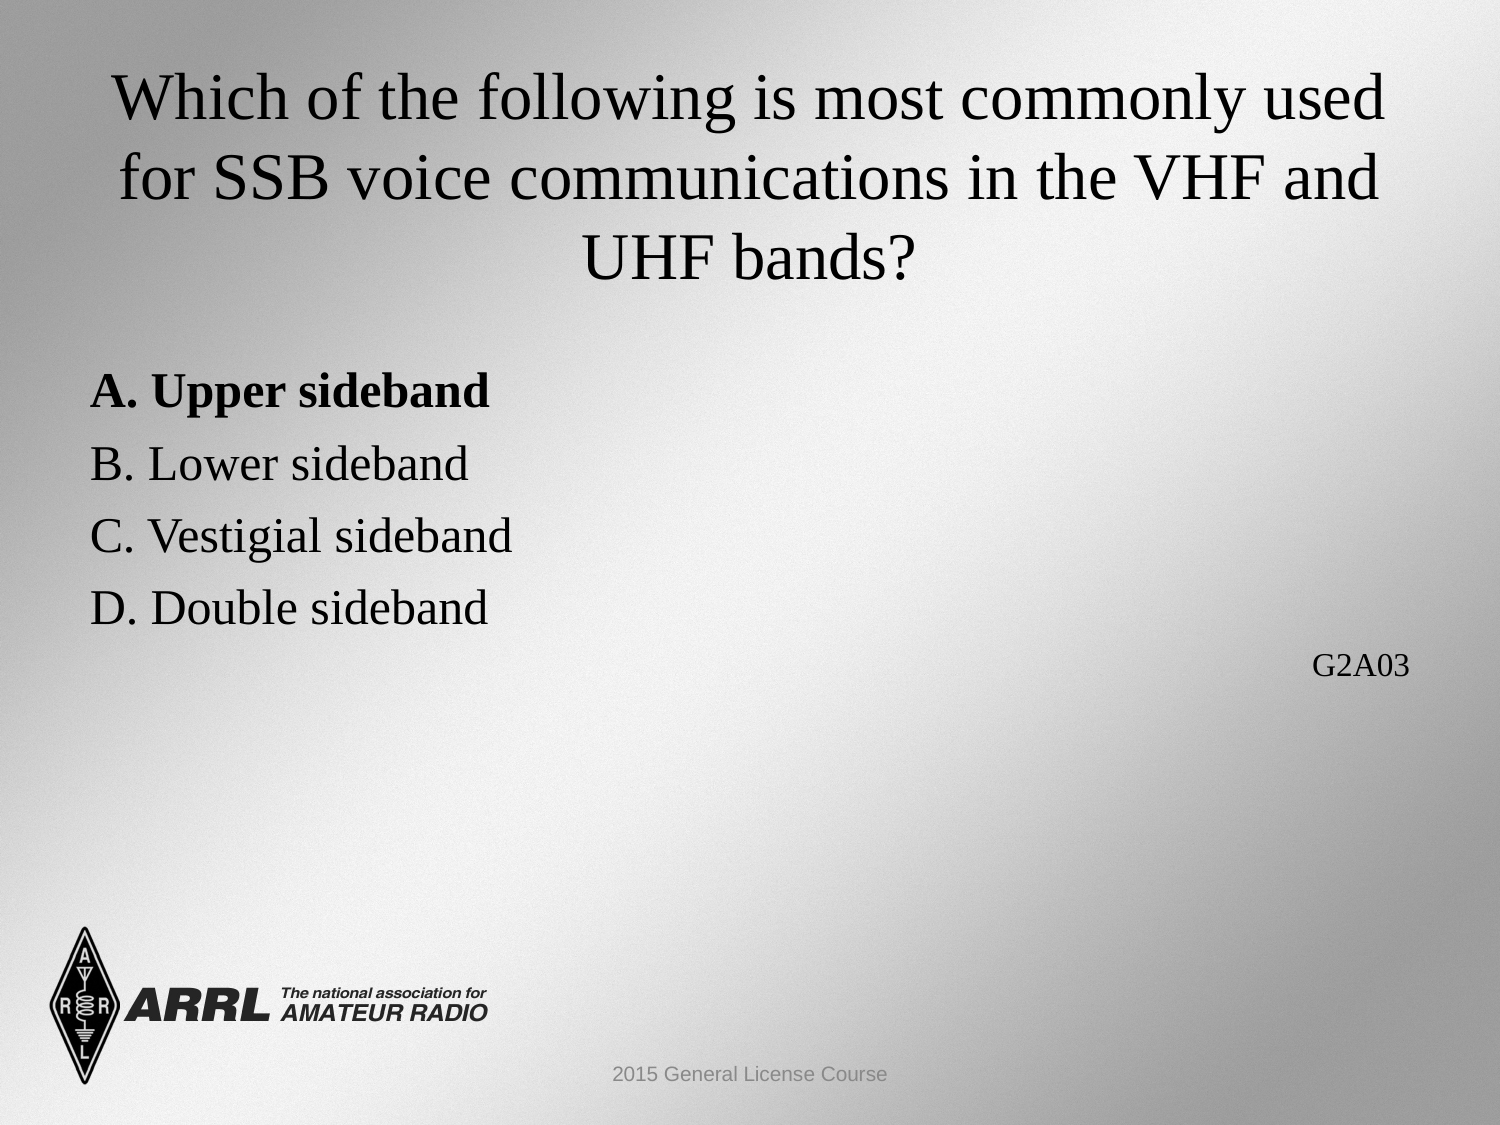

# Which of the following is most commonly used for SSB voice communications in the VHF and UHF bands?
A. Upper sideband
B. Lower sideband
C. Vestigial sideband
D. Double sideband
 G2A03
2015 General License Course